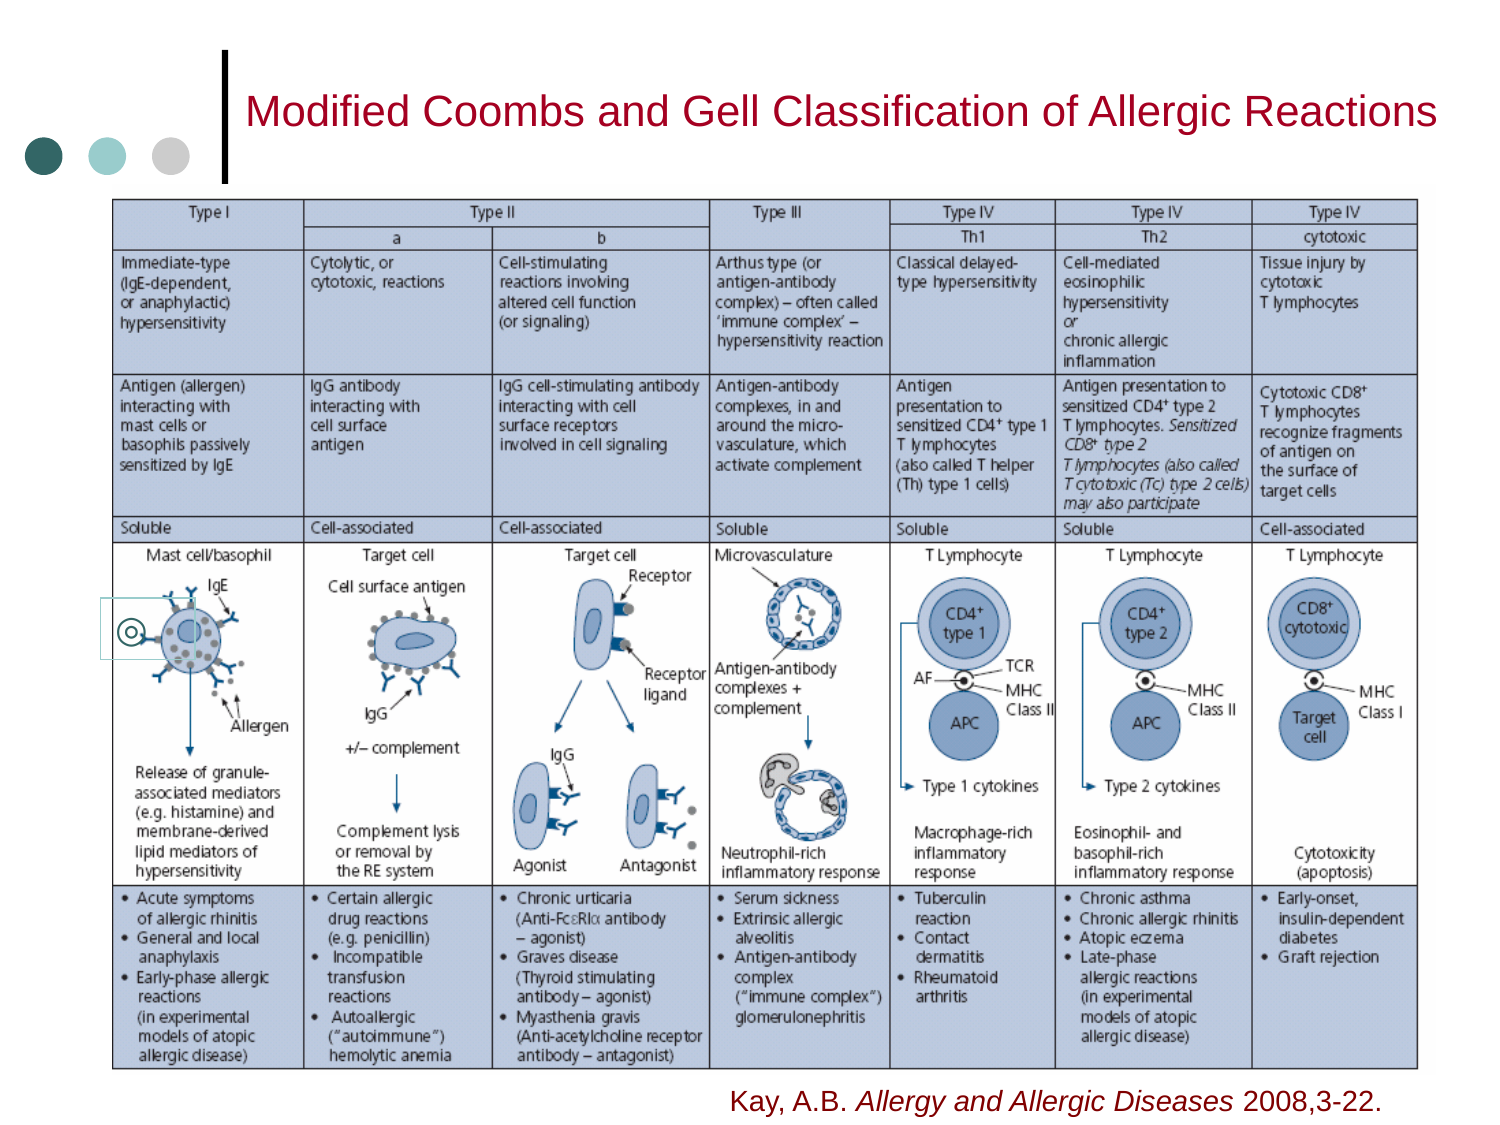

# Modified Coombs and Gell Classification of Allergic Reactions
◎
Kay, A.B. Allergy and Allergic Diseases 2008,3-22.